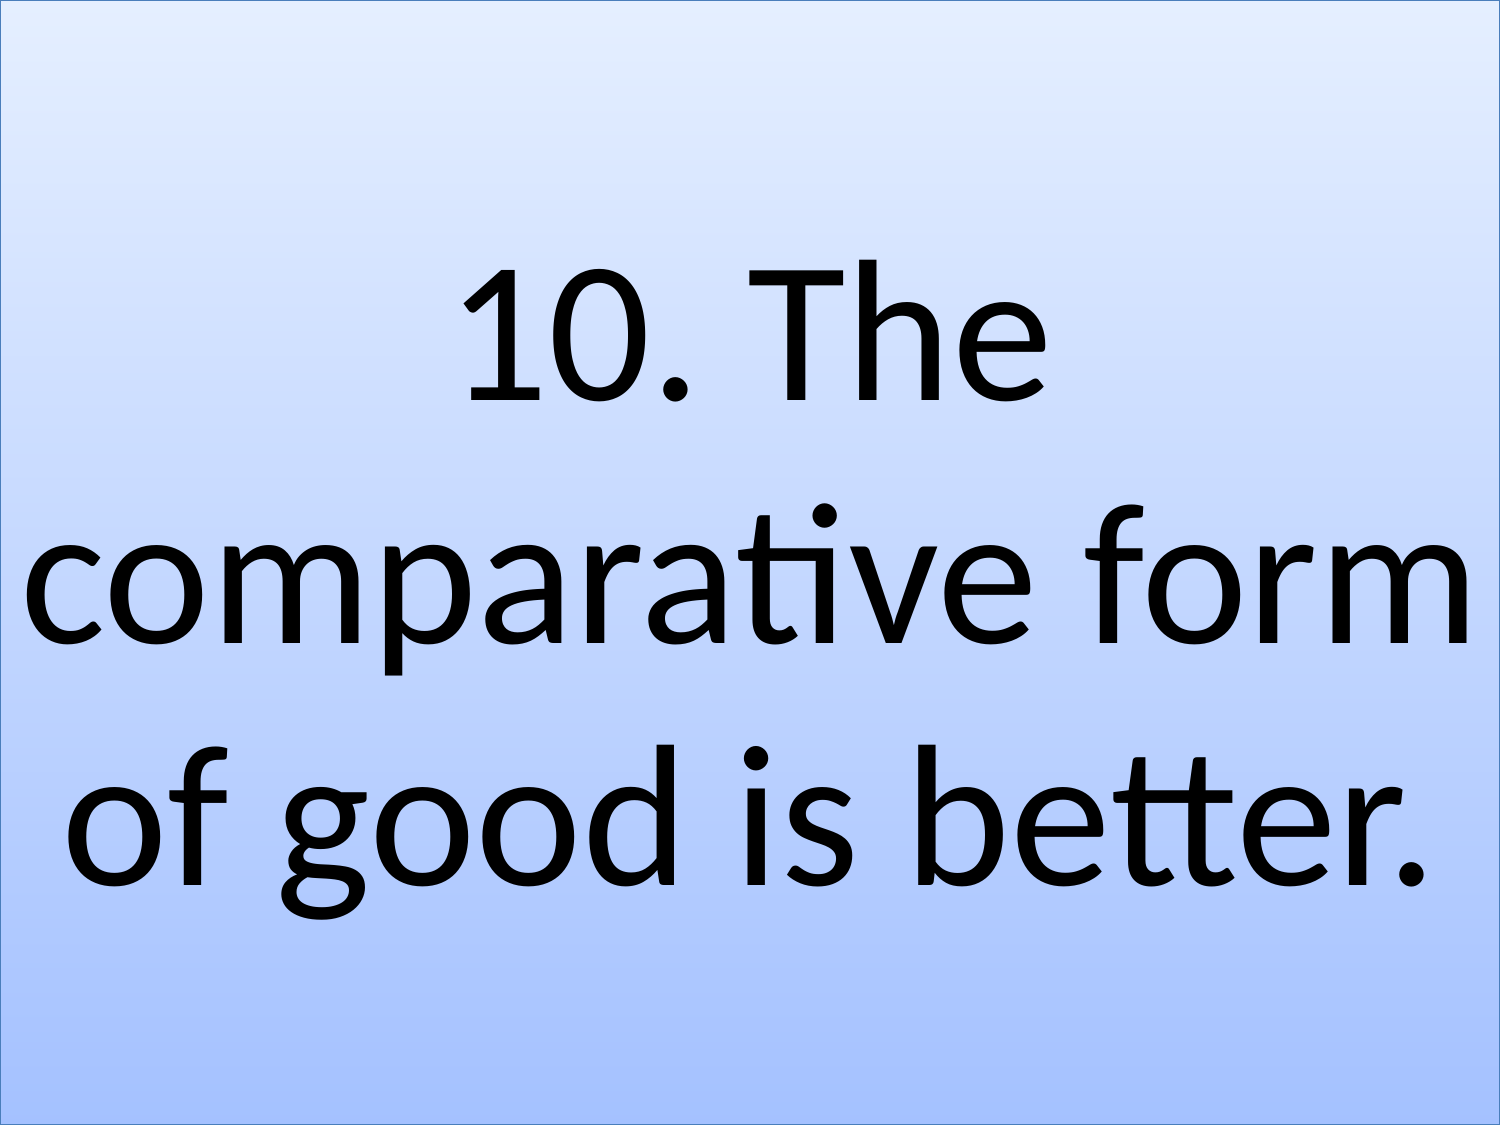

# 10. The comparative form of good is better.